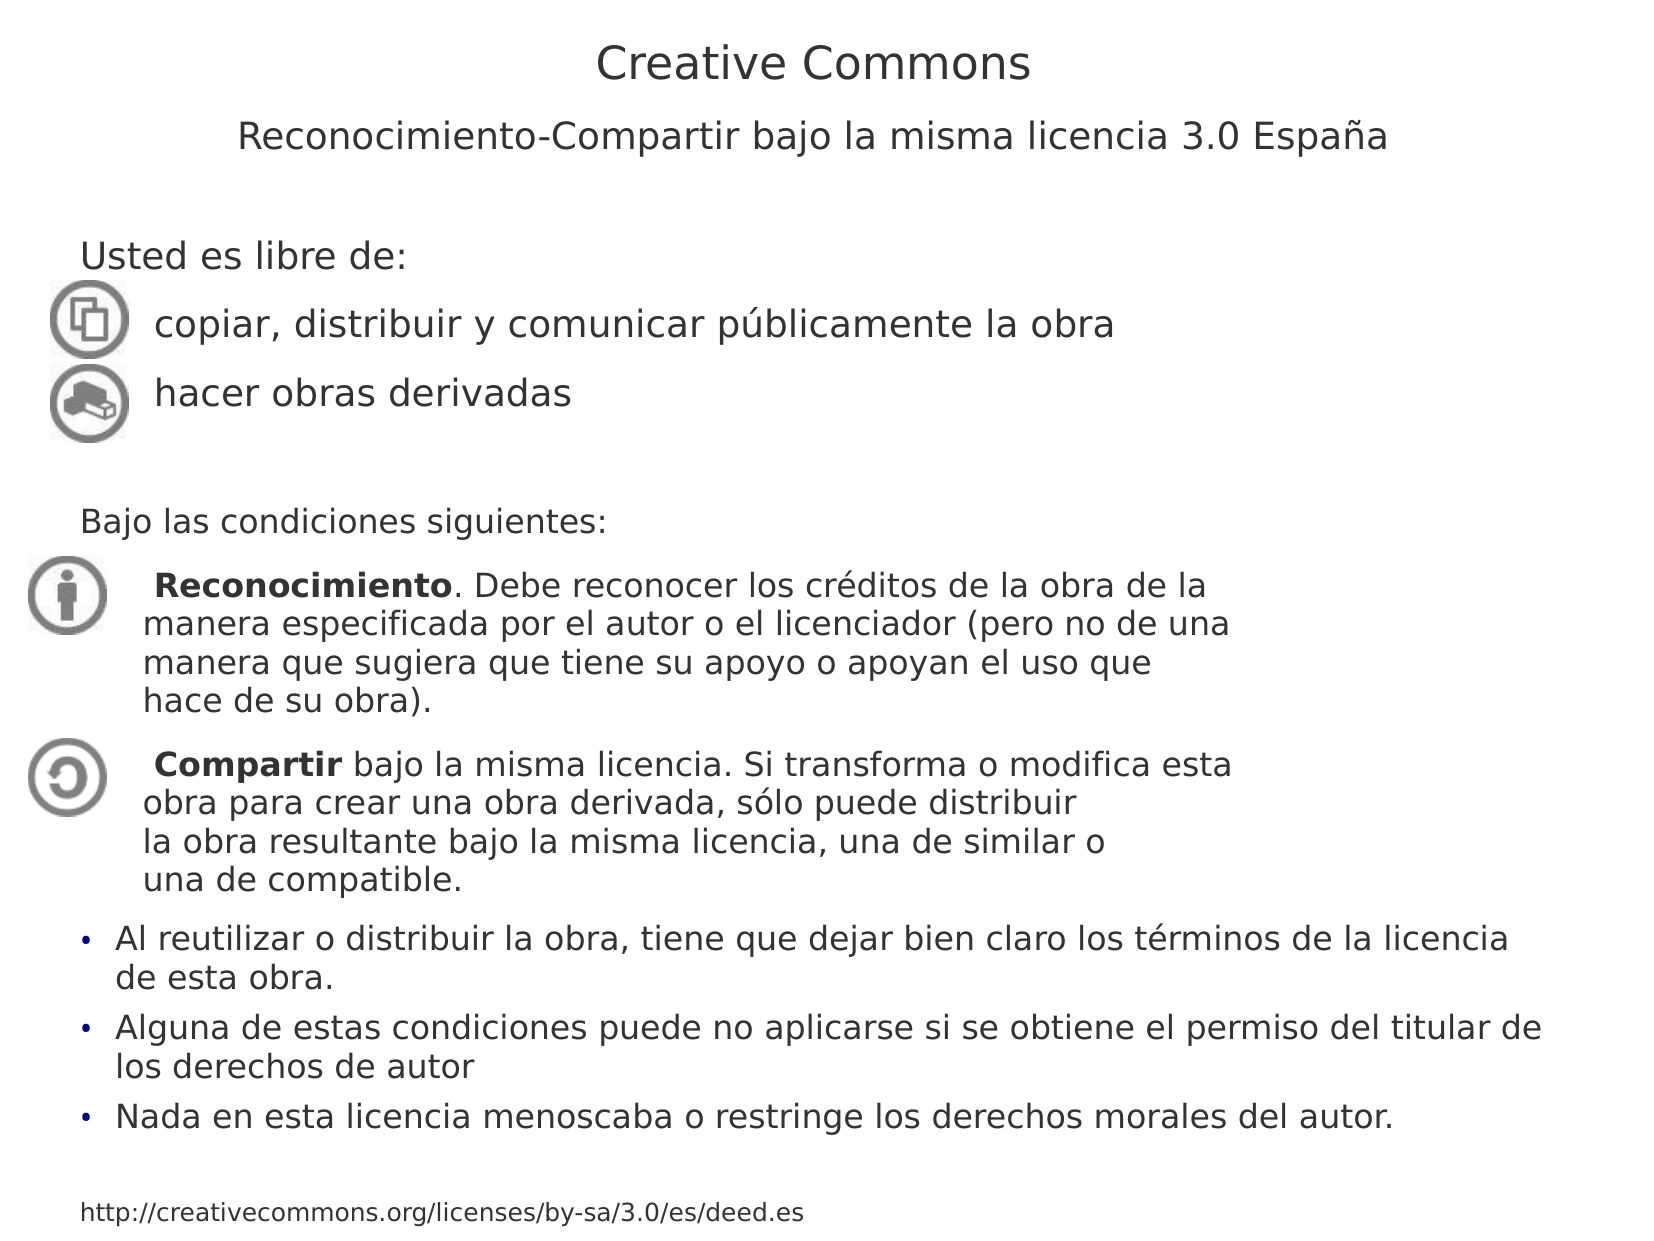

Creative Commons
Reconocimiento-Compartir bajo la misma licencia 3.0 España
Usted es libre de:
	copiar, distribuir y comunicar públicamente la obra
	hacer obras derivadas
Bajo las condiciones siguientes:
	Reconocimiento. Debe reconocer los créditos de la obra de la
 manera especificada por el autor o el licenciador (pero no de una
 manera que sugiera que tiene su apoyo o apoyan el uso que
 hace de su obra).
	Compartir bajo la misma licencia. Si transforma o modifica esta
 obra para crear una obra derivada, sólo puede distribuir
 la obra resultante bajo la misma licencia, una de similar o
 una de compatible.
Al reutilizar o distribuir la obra, tiene que dejar bien claro los términos de la licencia de esta obra.
Alguna de estas condiciones puede no aplicarse si se obtiene el permiso del titular de los derechos de autor
Nada en esta licencia menoscaba o restringe los derechos morales del autor.
http://creativecommons.org/licenses/by-sa/3.0/es/deed.es